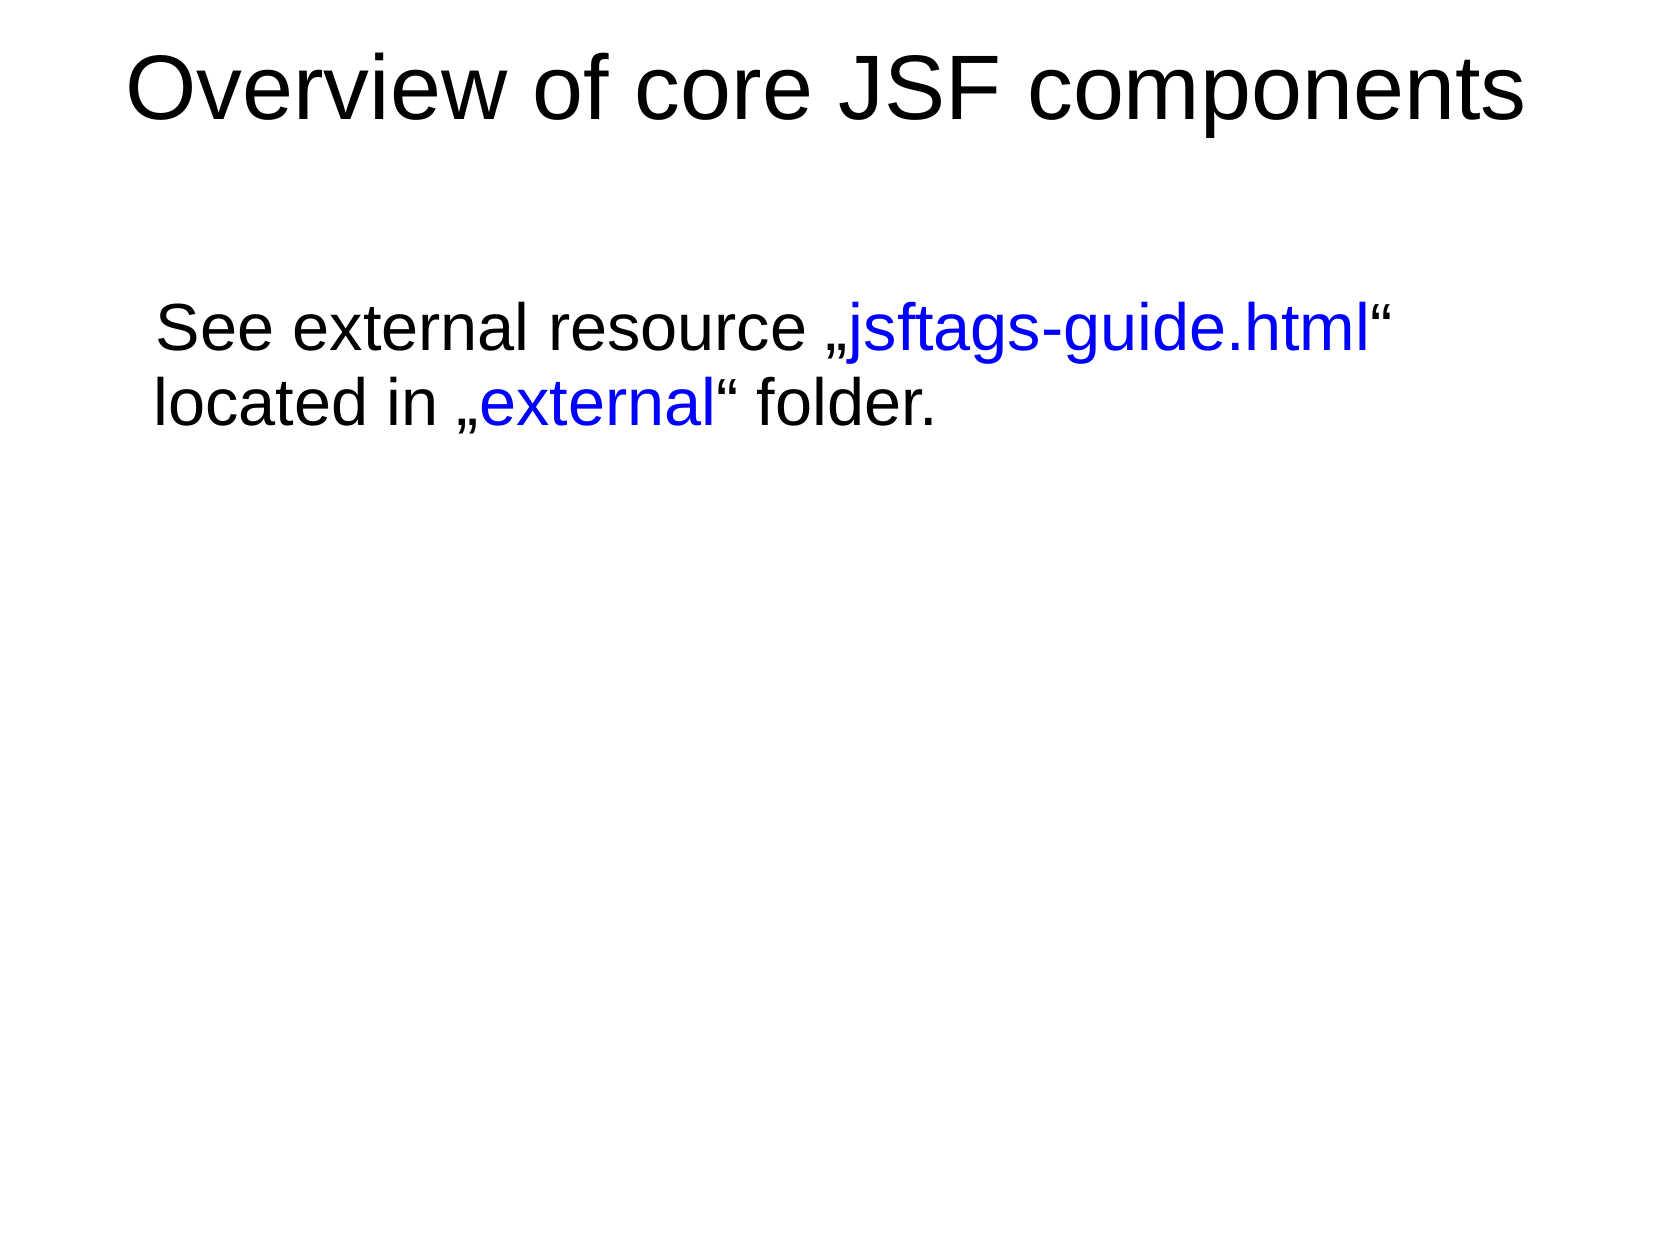

# Overview of core JSF components
 See external resource „jsftags-guide.html“ located in „external“ folder.